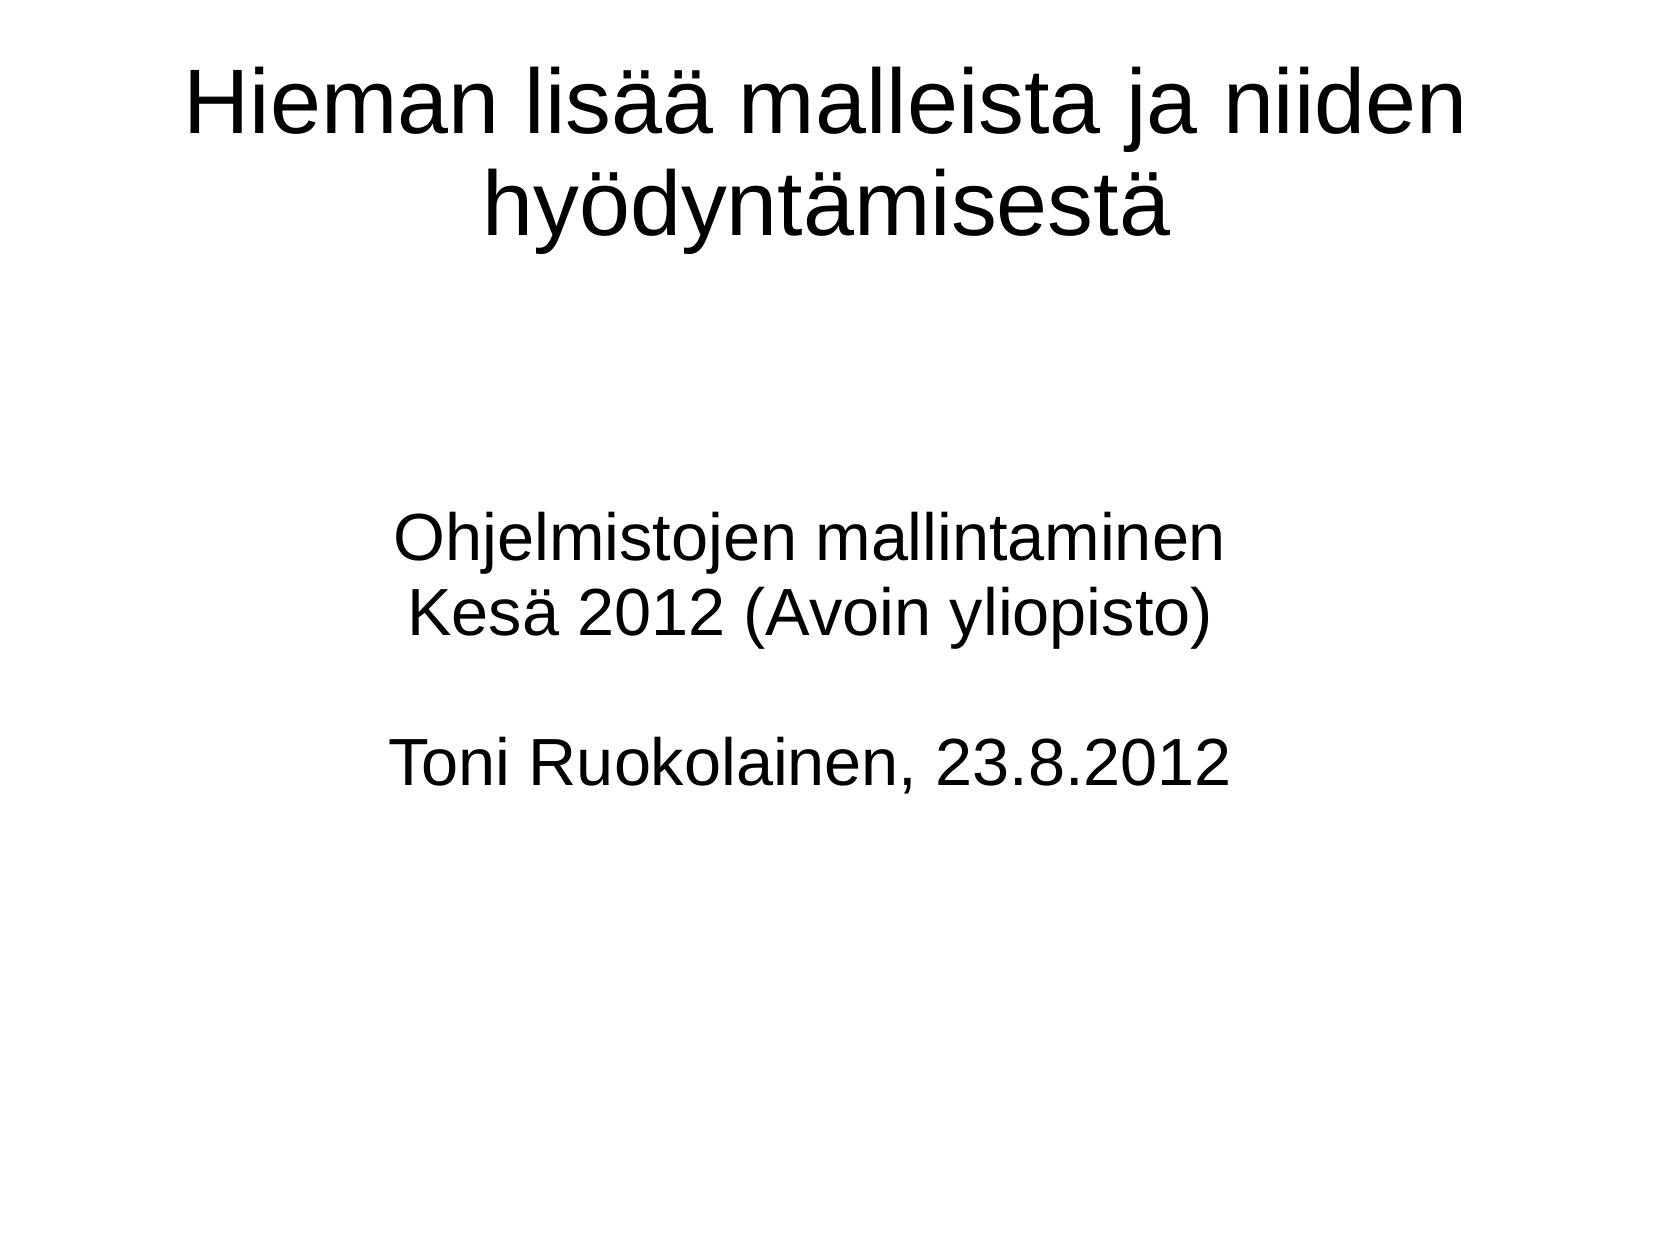

# Hieman lisää malleista ja niiden hyödyntämisestä
Ohjelmistojen mallintaminen
Kesä 2012 (Avoin yliopisto)
Toni Ruokolainen, 23.8.2012